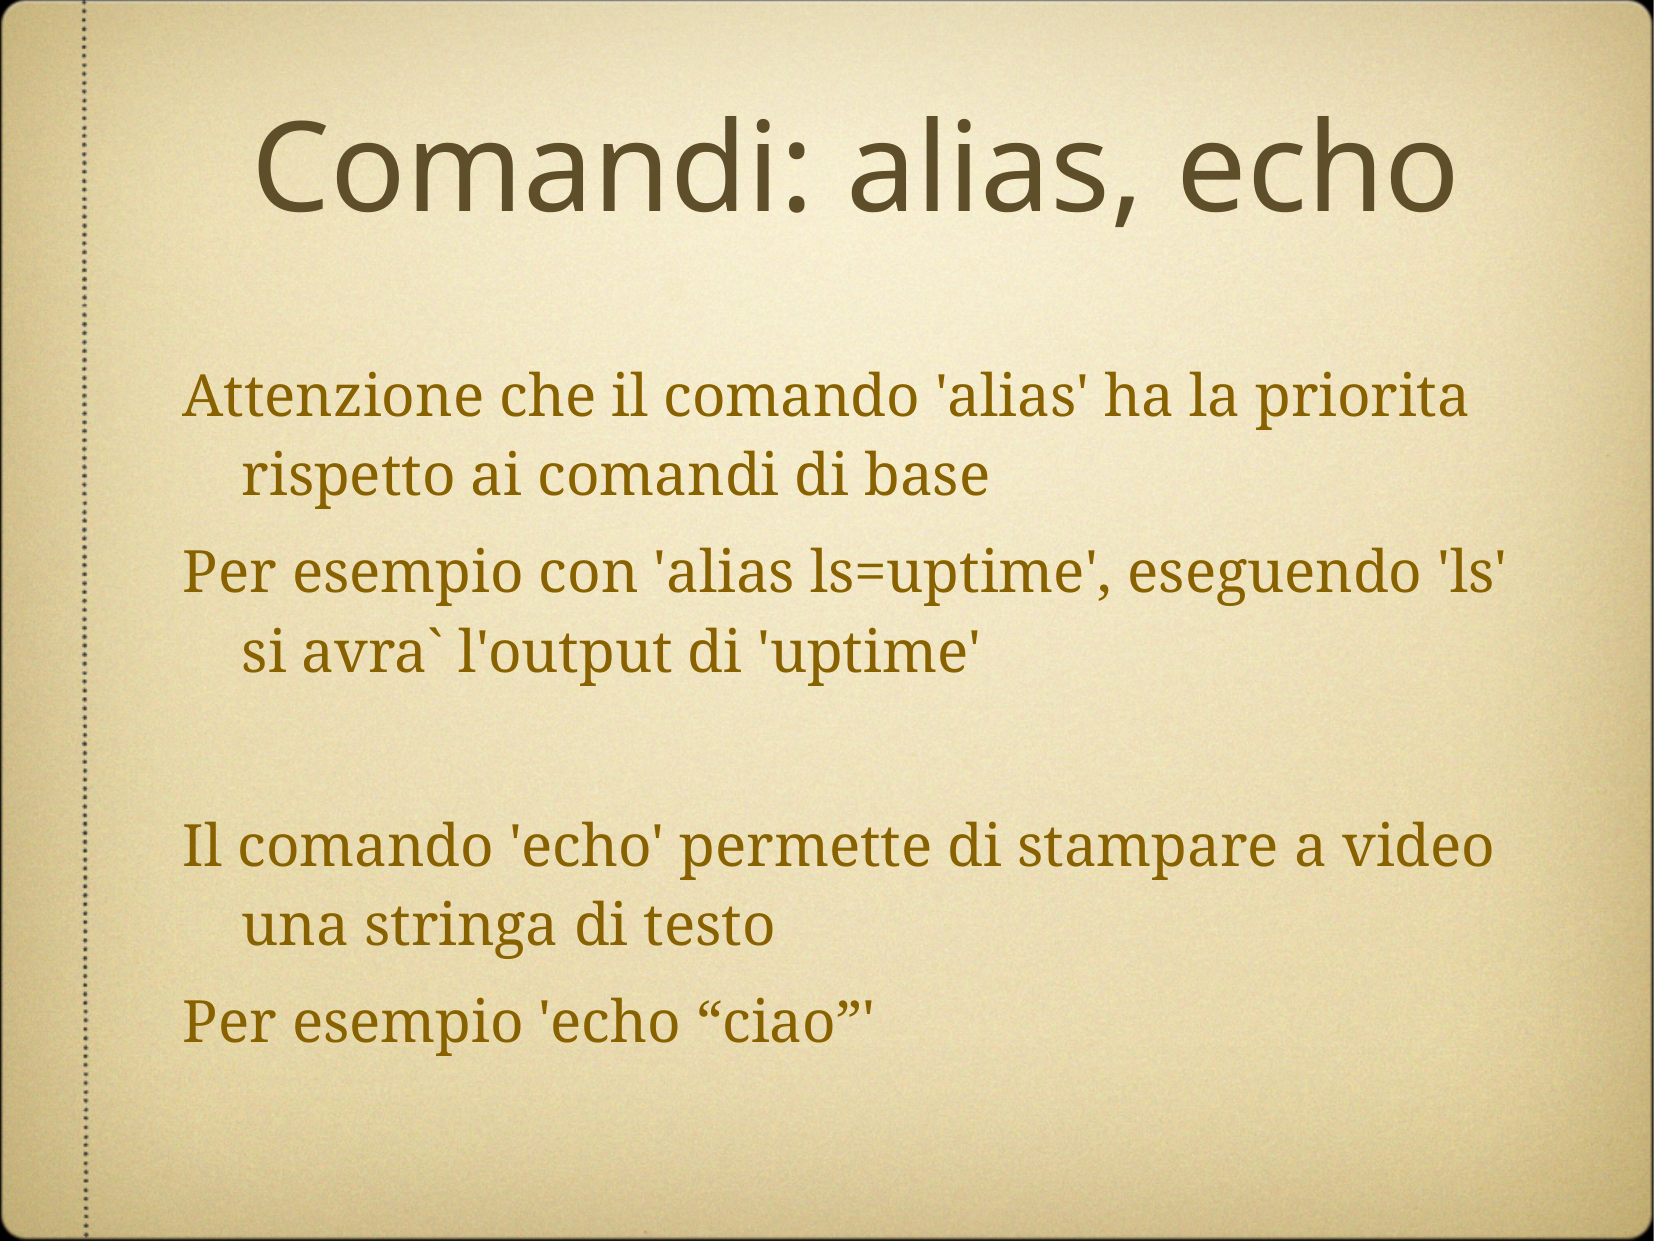

# Comandi: alias, echo
Attenzione che il comando 'alias' ha la priorita rispetto ai comandi di base
Per esempio con 'alias ls=uptime', eseguendo 'ls' si avra` l'output di 'uptime'
Il comando 'echo' permette di stampare a video una stringa di testo
Per esempio 'echo “ciao”'